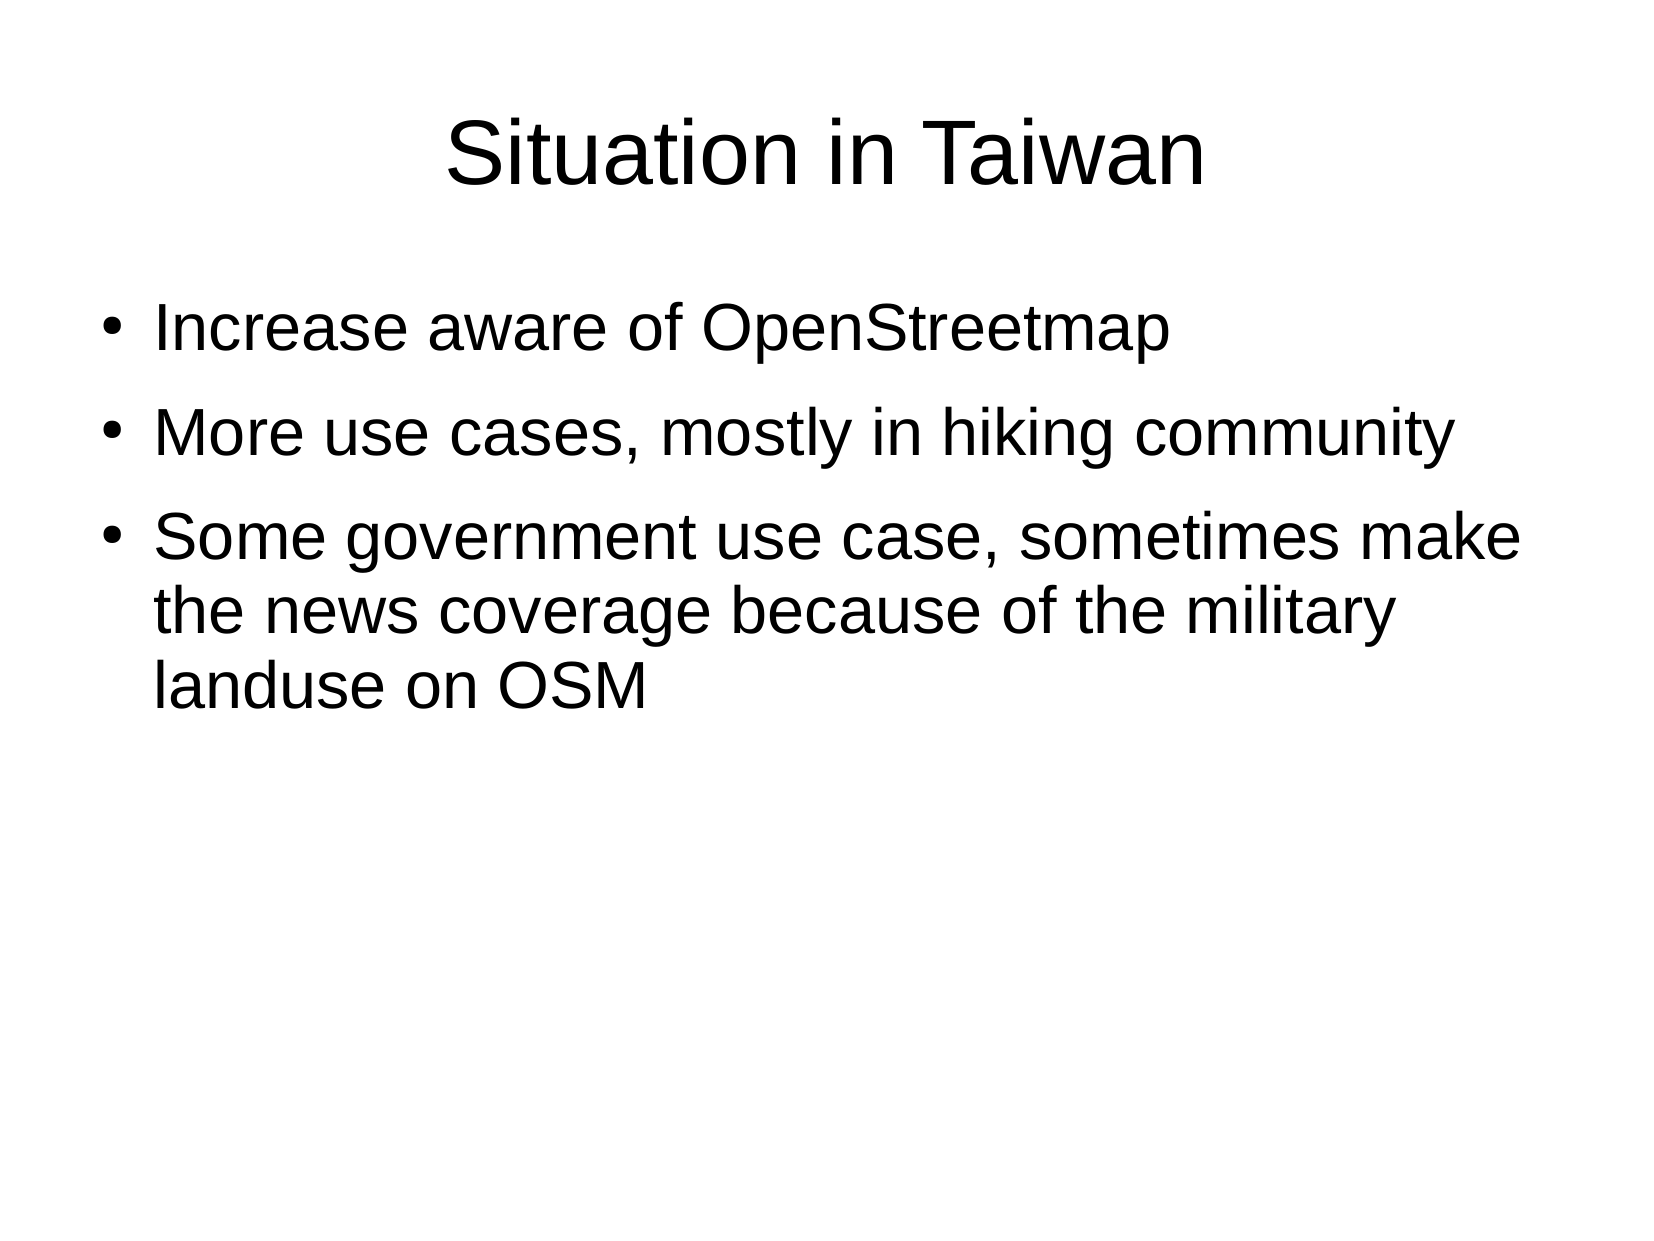

# Situation in Taiwan
Increase aware of OpenStreetmap
More use cases, mostly in hiking community
Some government use case, sometimes make the news coverage because of the military landuse on OSM